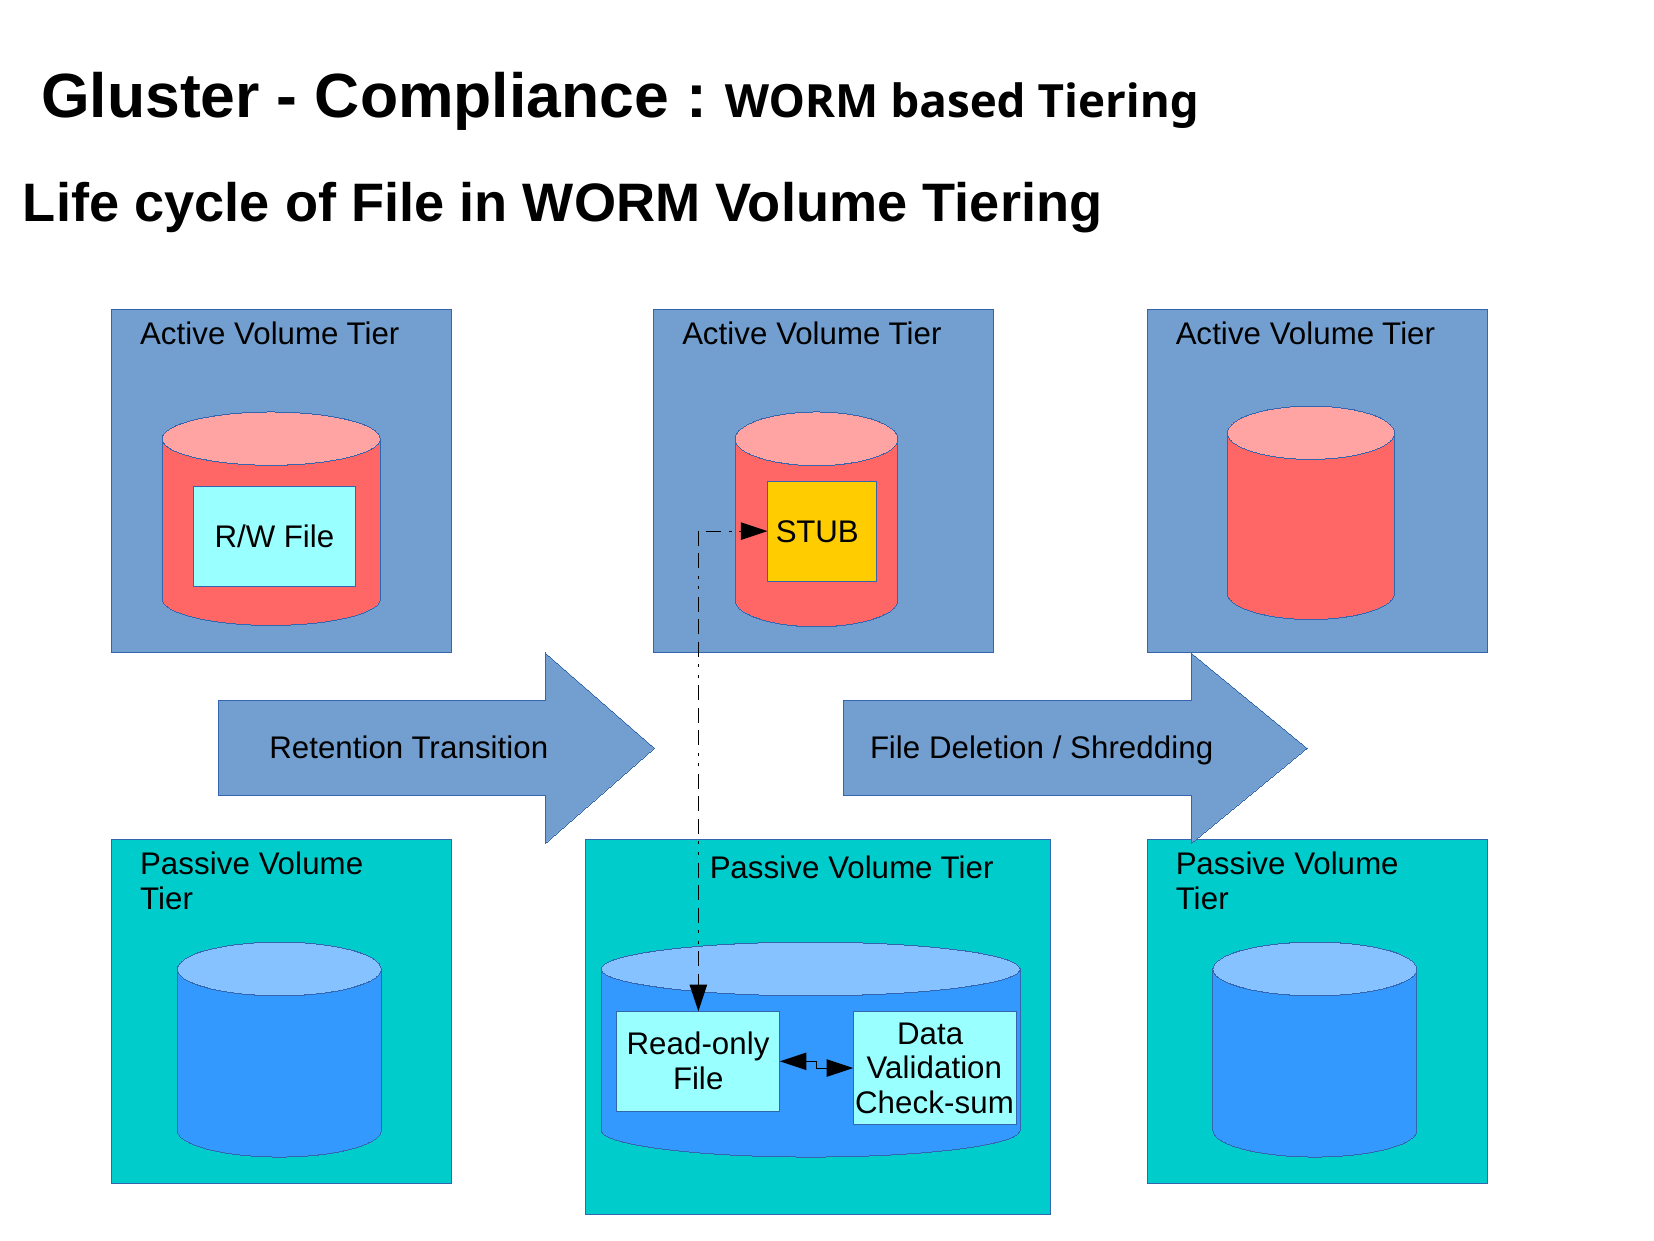

Gluster - Compliance : WORM based Tiering
Life cycle of File in WORM Volume Tiering
Active Volume Tier
Active Volume Tier
Active Volume Tier
STUB
R/W File
Retention Transition
File Deletion / Shredding
Passive Volume Tier
Passive Volume Tier
Passive Volume Tier
Read-only
 File
Data
Validation
Check-sum